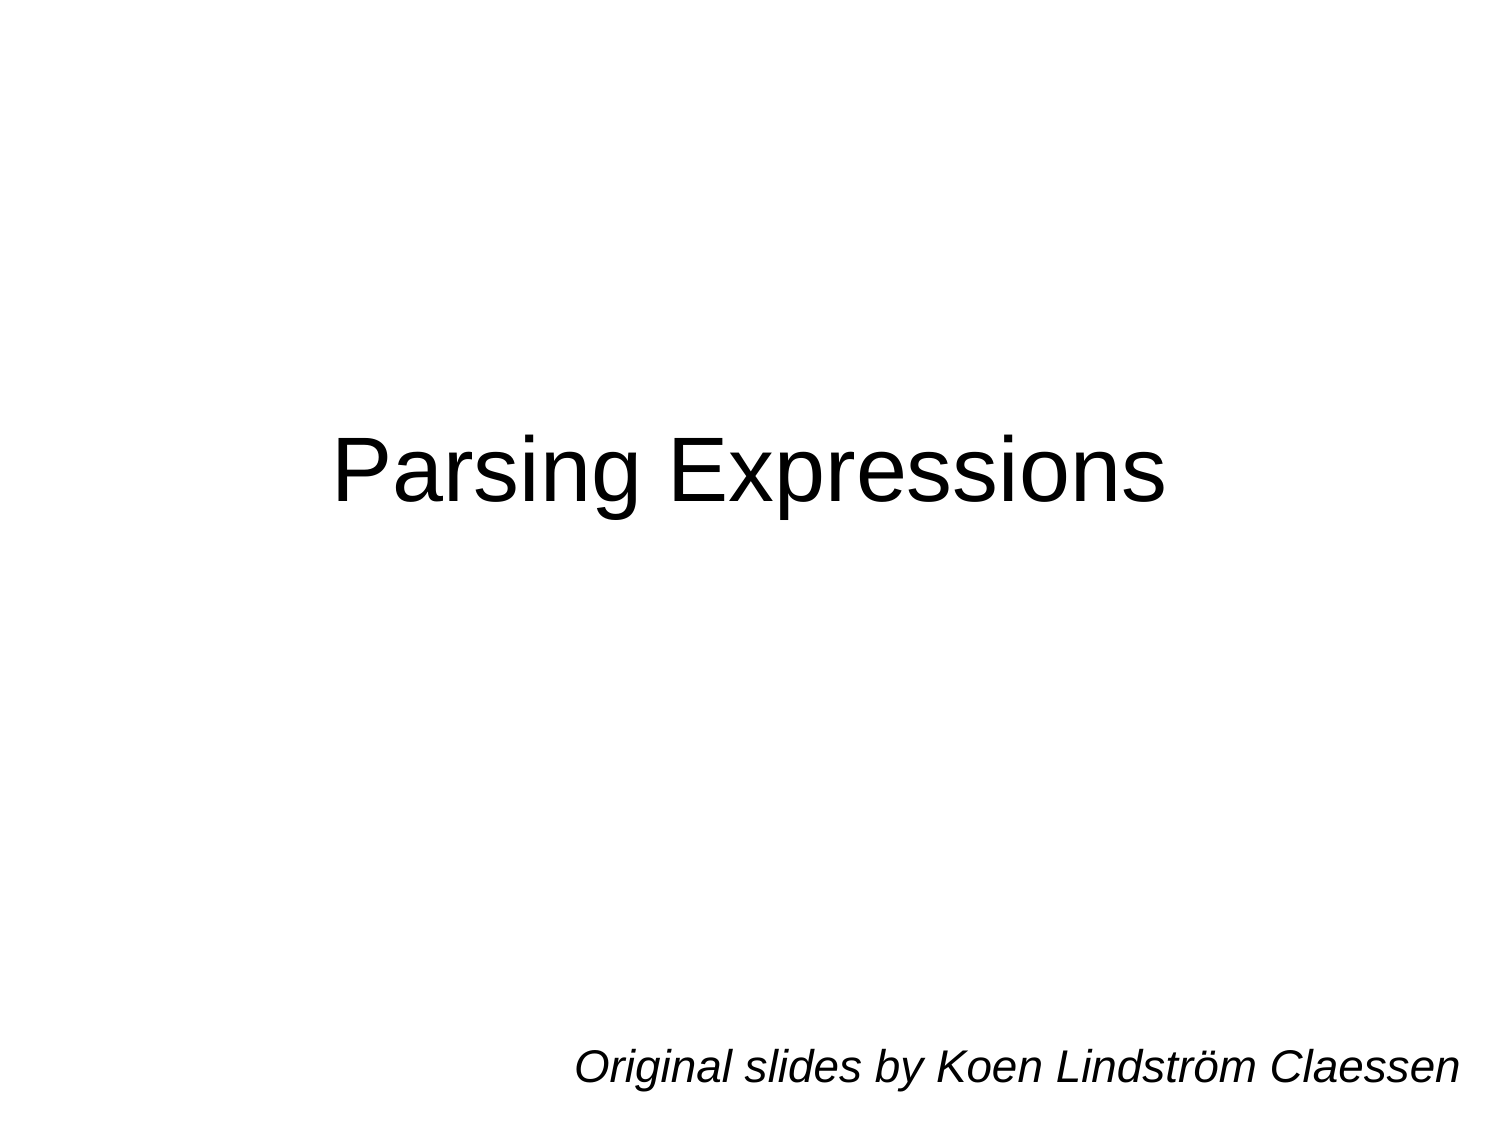

# Parsing Expressions
Original slides by Koen Lindström Claessen